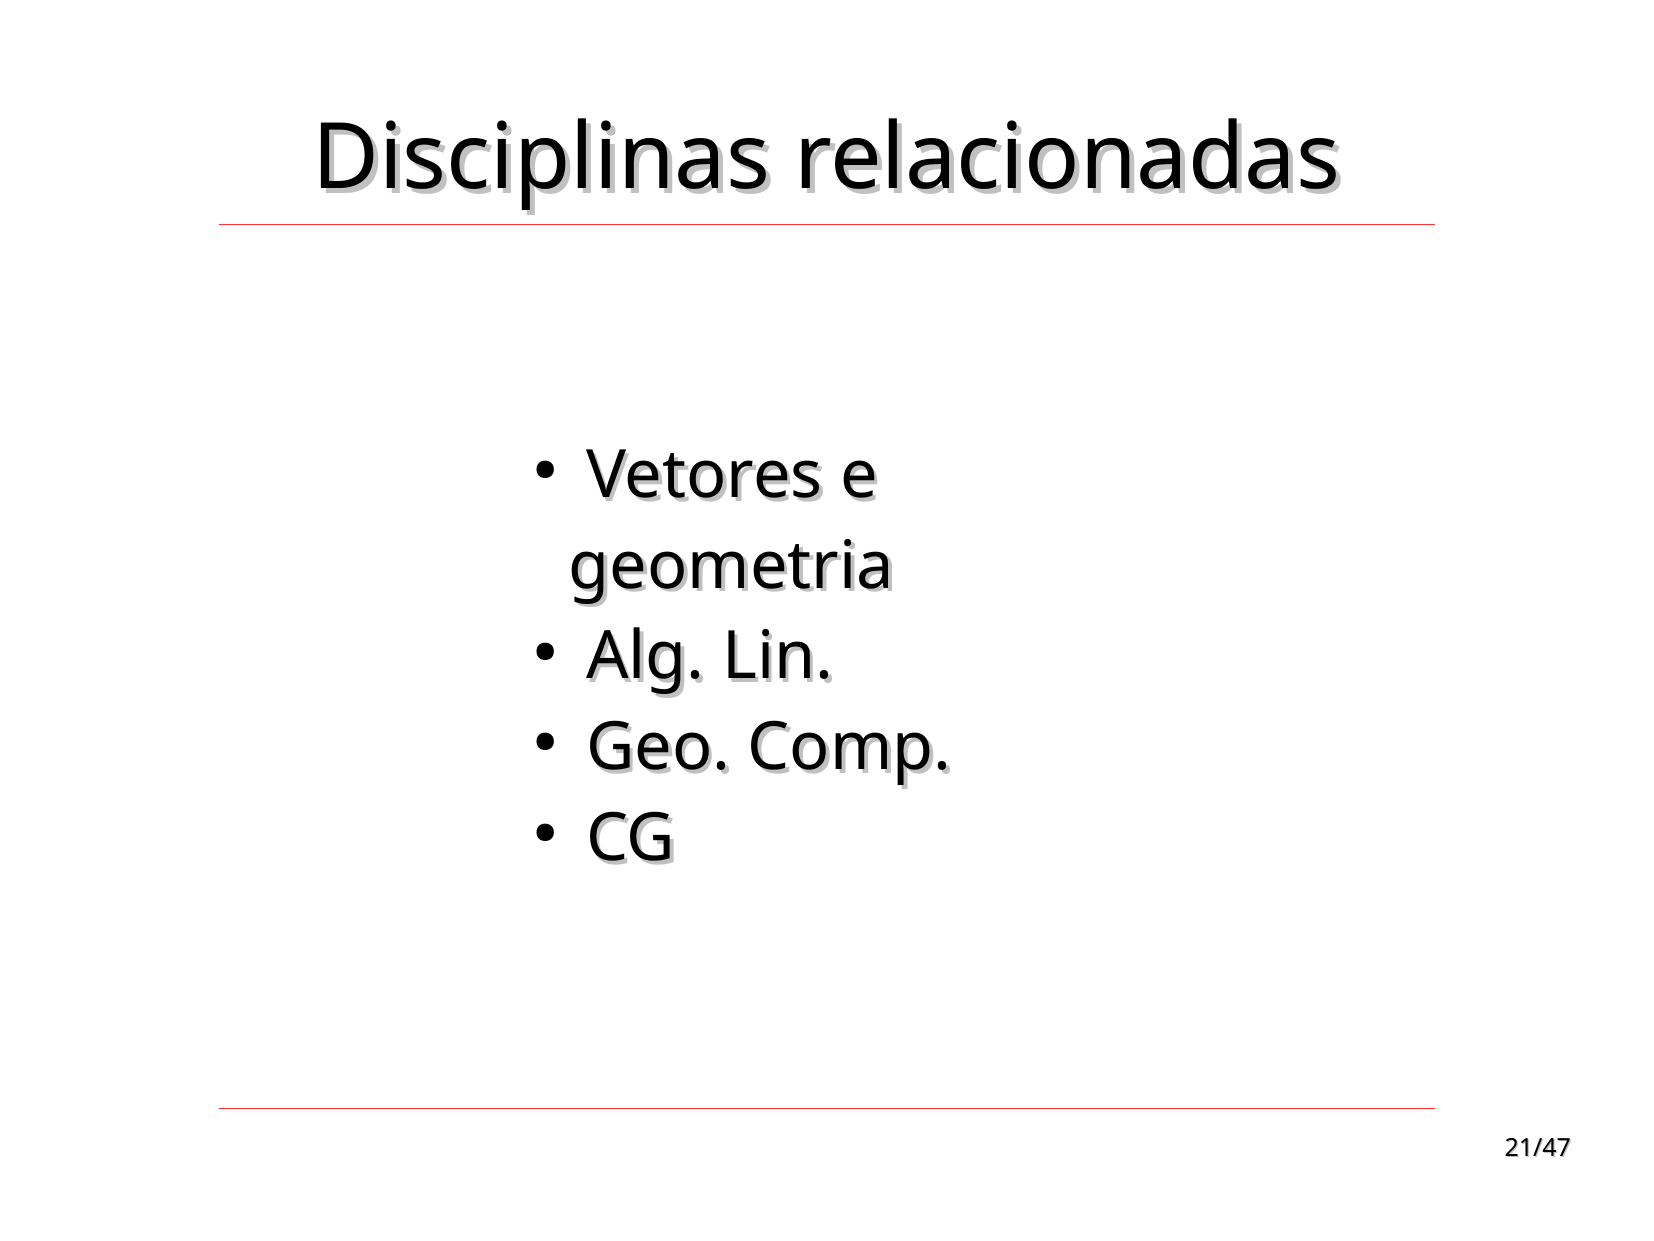

# Disciplinas relacionadas
 Vetores e geometria
 Alg. Lin.
 Geo. Comp.
 CG
21